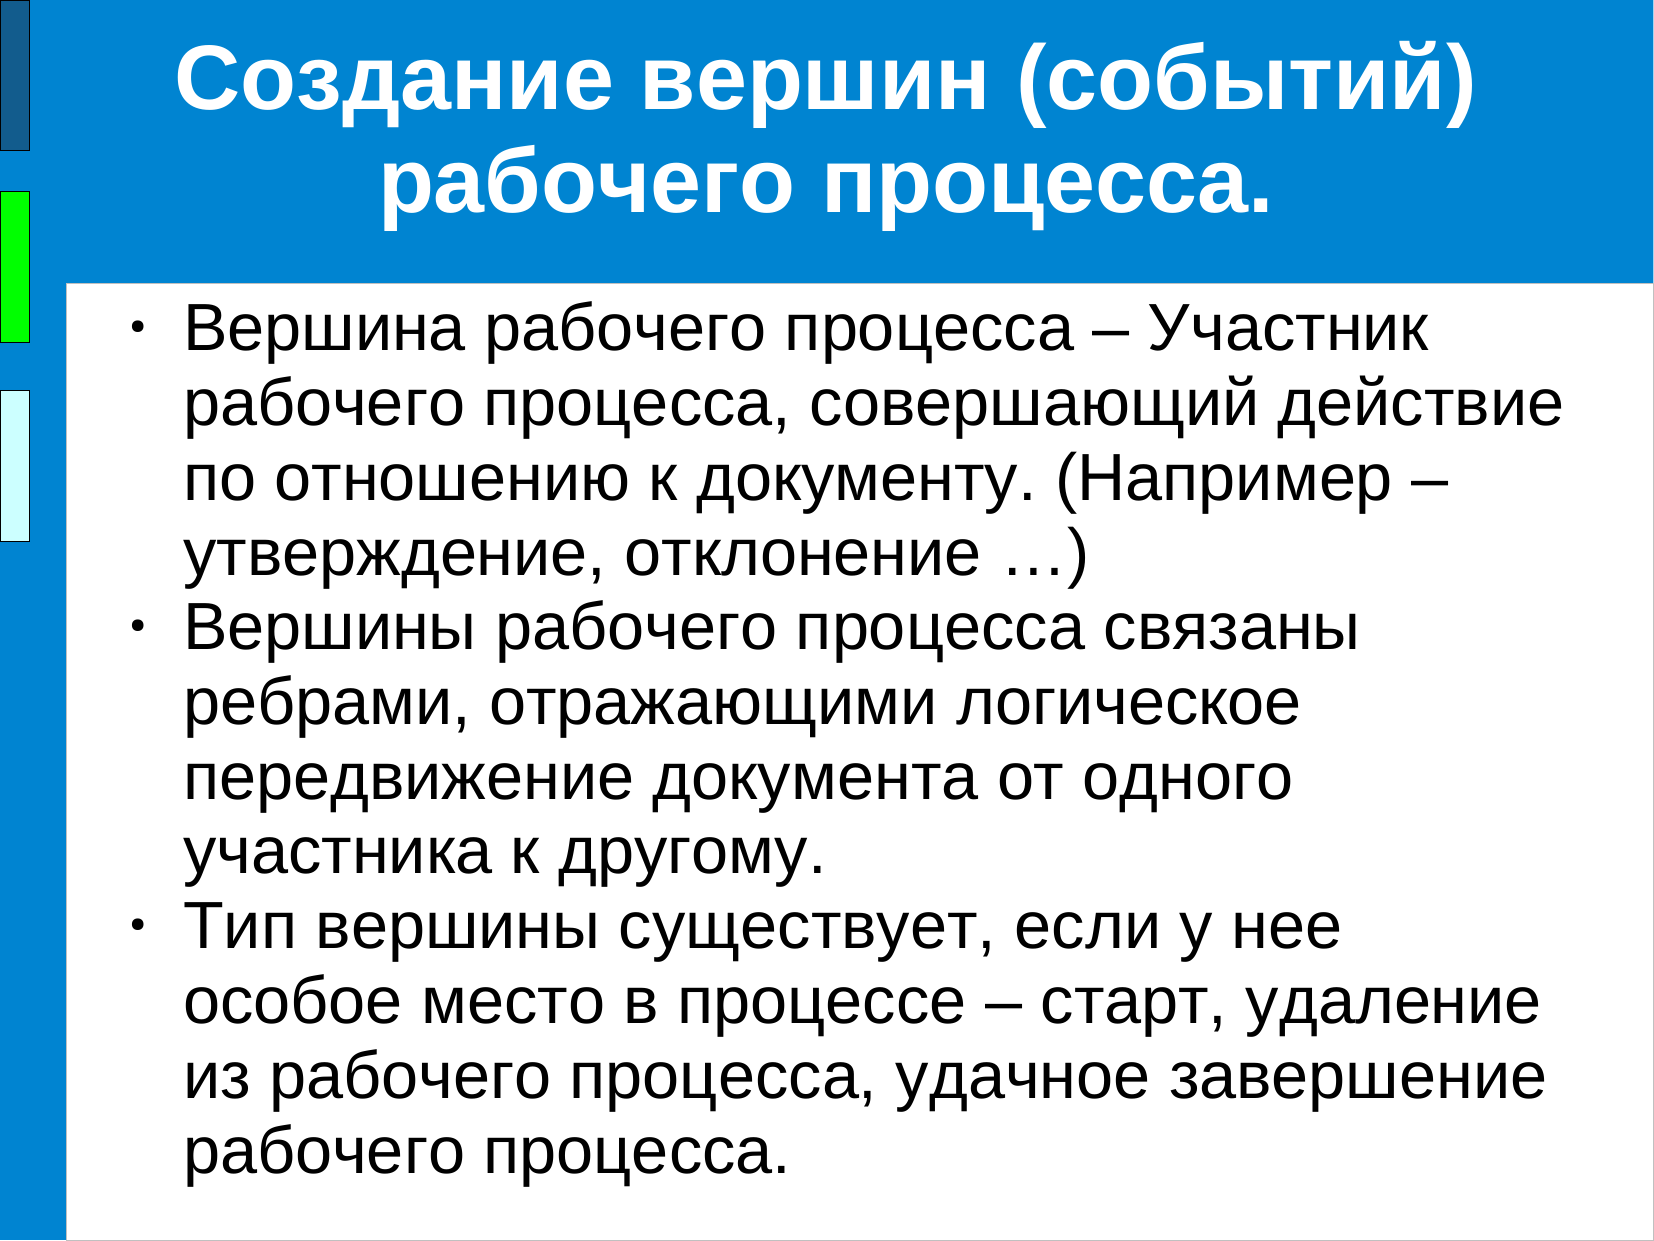

# Создание вершин (событий) рабочего процесса.
Вершина рабочего процесса – Участник рабочего процесса, совершающий действие по отношению к документу. (Например – утверждение, отклонение …)
Вершины рабочего процесса связаны ребрами, отражающими логическое передвижение документа от одного участника к другому.
Тип вершины существует, если у нее особое место в процессе – старт, удаление из рабочего процесса, удачное завершение рабочего процесса.
ООО "Альфа-Интегрум", 2013г.